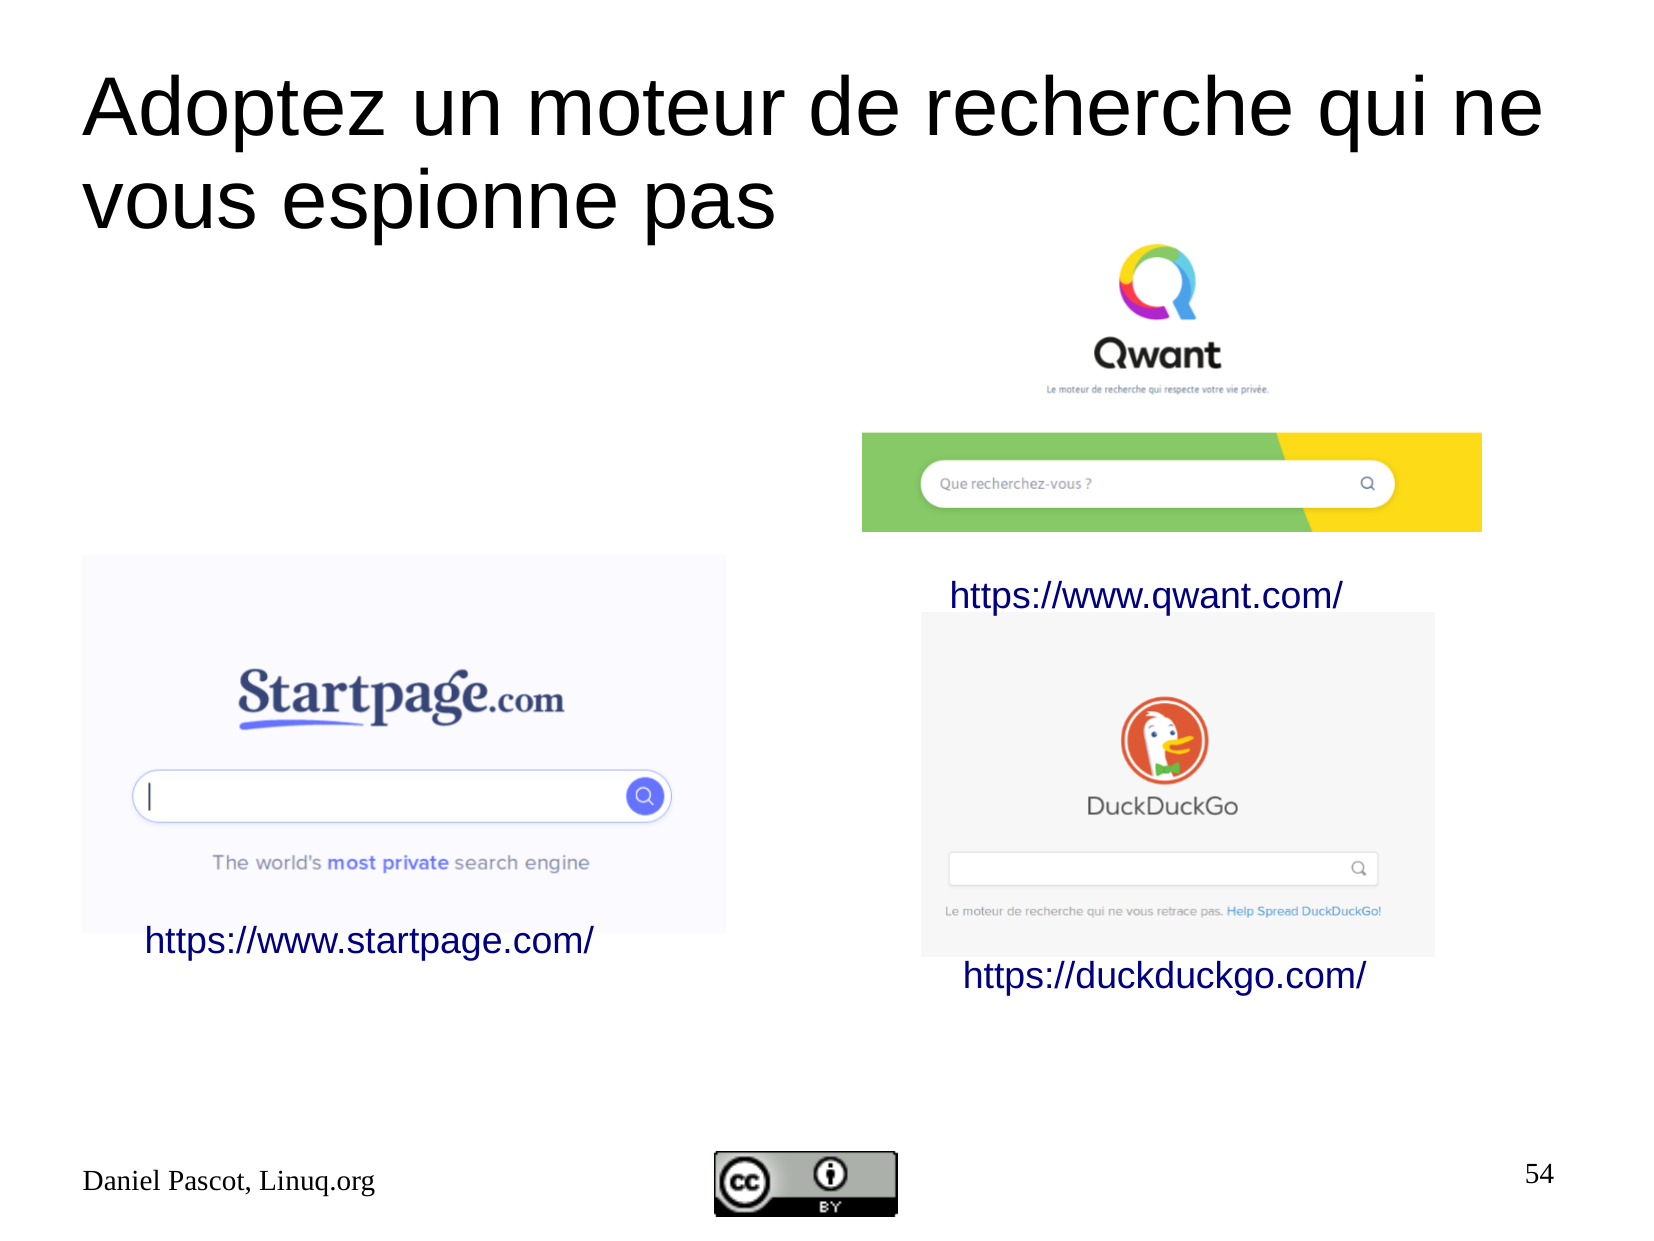

# Adoptez un moteur de recherche qui ne vous espionne pas
https://www.qwant.com/
https://www.startpage.com/
https://duckduckgo.com/
54
15-08- 2018